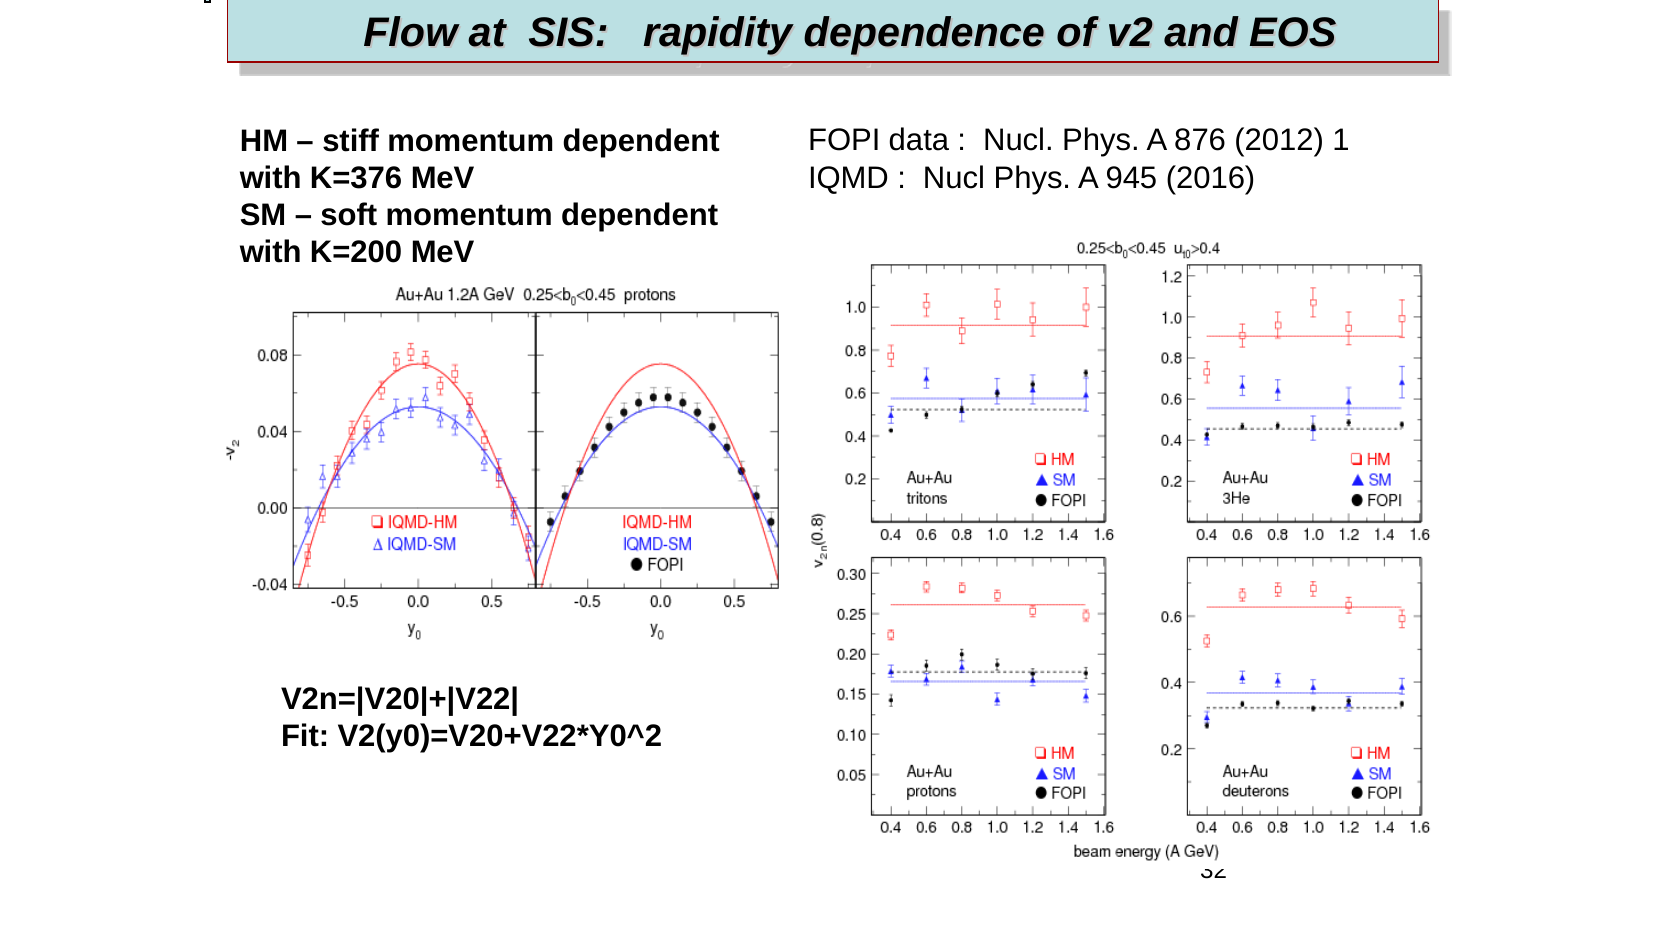

Flow at SIS: rapidity dependence of v2 and EOS
HM – stiff momentum dependent with K=376 MeV
SM – soft momentum dependent with K=200 MeV
FOPI data :  Nucl. Phys. A 876 (2012) 1
IQMD : Nucl Phys. A 945 (2016)
V2n=|V20|+|V22|
Fit: V2(y0)=V20+V22*Y0^2